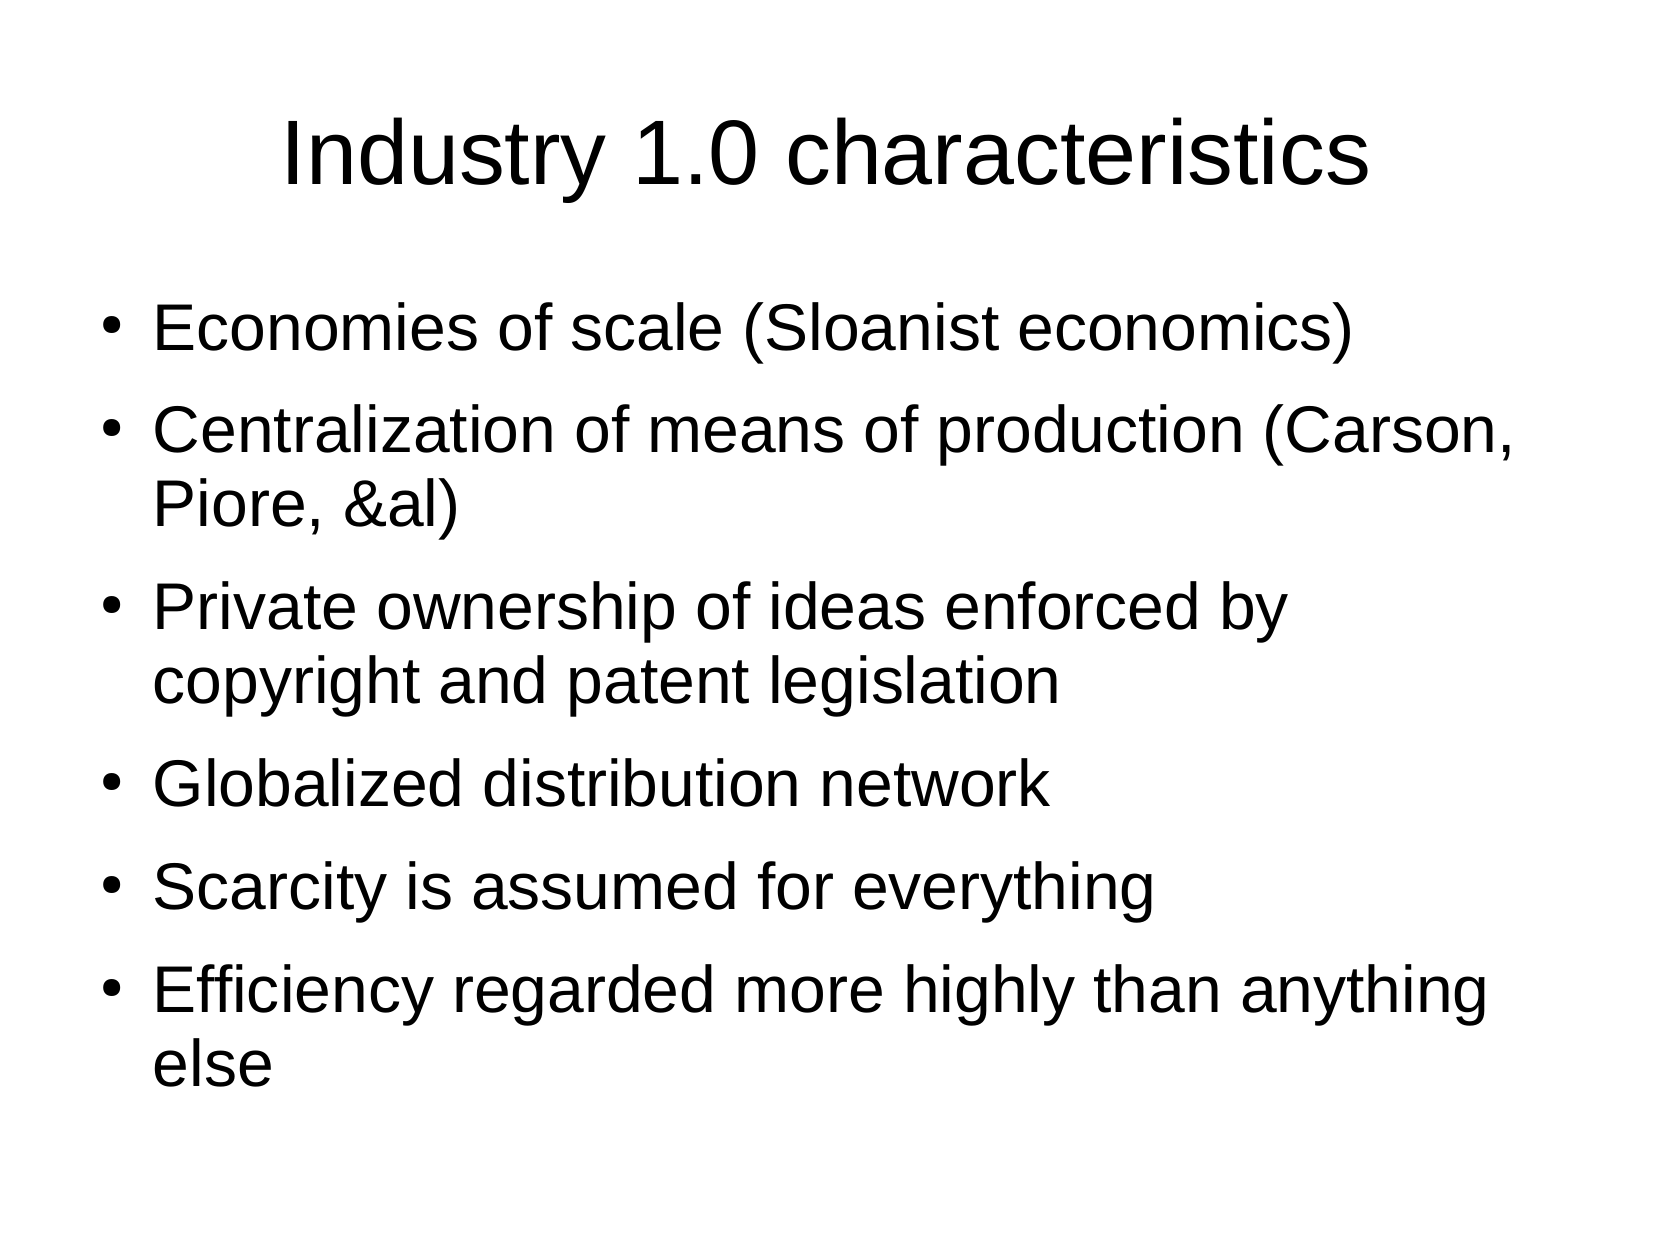

# Industry 1.0 characteristics
Economies of scale (Sloanist economics)
Centralization of means of production (Carson, Piore, &al)
Private ownership of ideas enforced by copyright and patent legislation
Globalized distribution network
Scarcity is assumed for everything
Efficiency regarded more highly than anything else